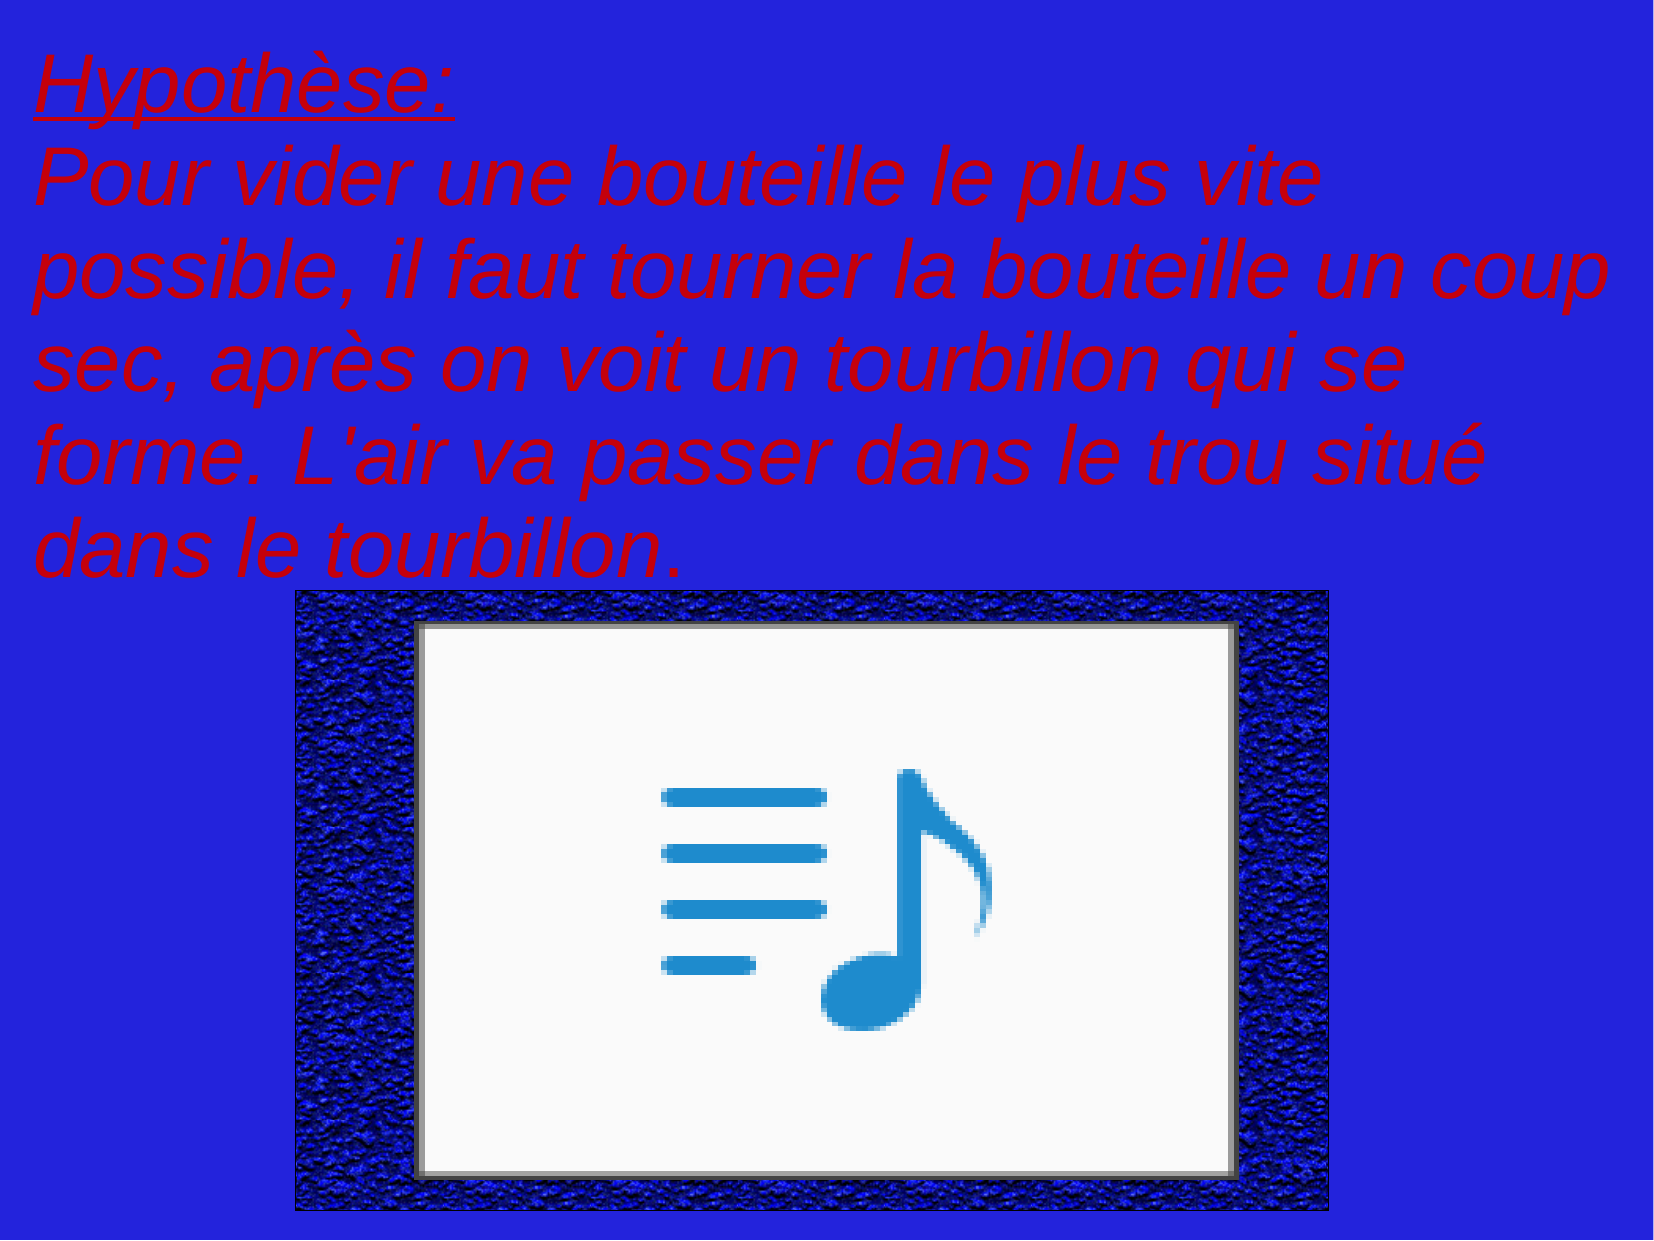

Hypothèse:
Pour vider une bouteille le plus vite possible, il faut tourner la bouteille un coup sec, après on voit un tourbillon qui se forme. L'air va passer dans le trou situé dans le tourbillon.